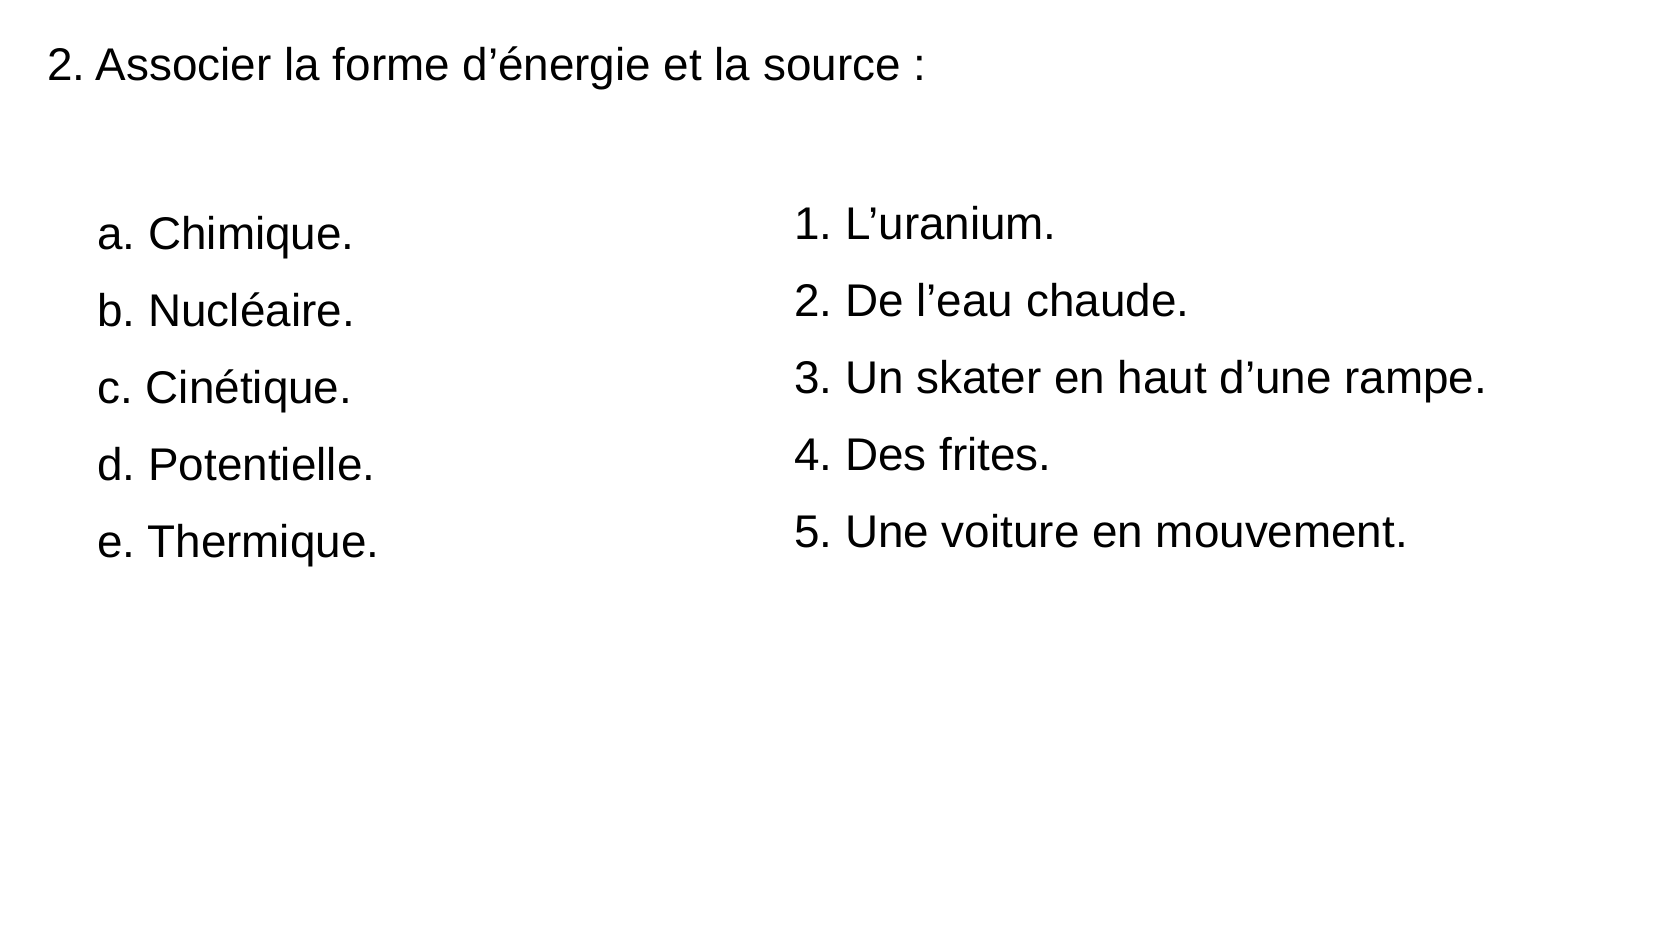

# 2. Associer la forme d’énergie et la source :
1. L’uranium.
2. De l’eau chaude.
3. Un skater en haut d’une rampe.
4. Des frites.
5. Une voiture en mouvement.
a. Chimique.
b. Nucléaire.
c. Cinétique.
d. Potentielle.
e. Thermique.